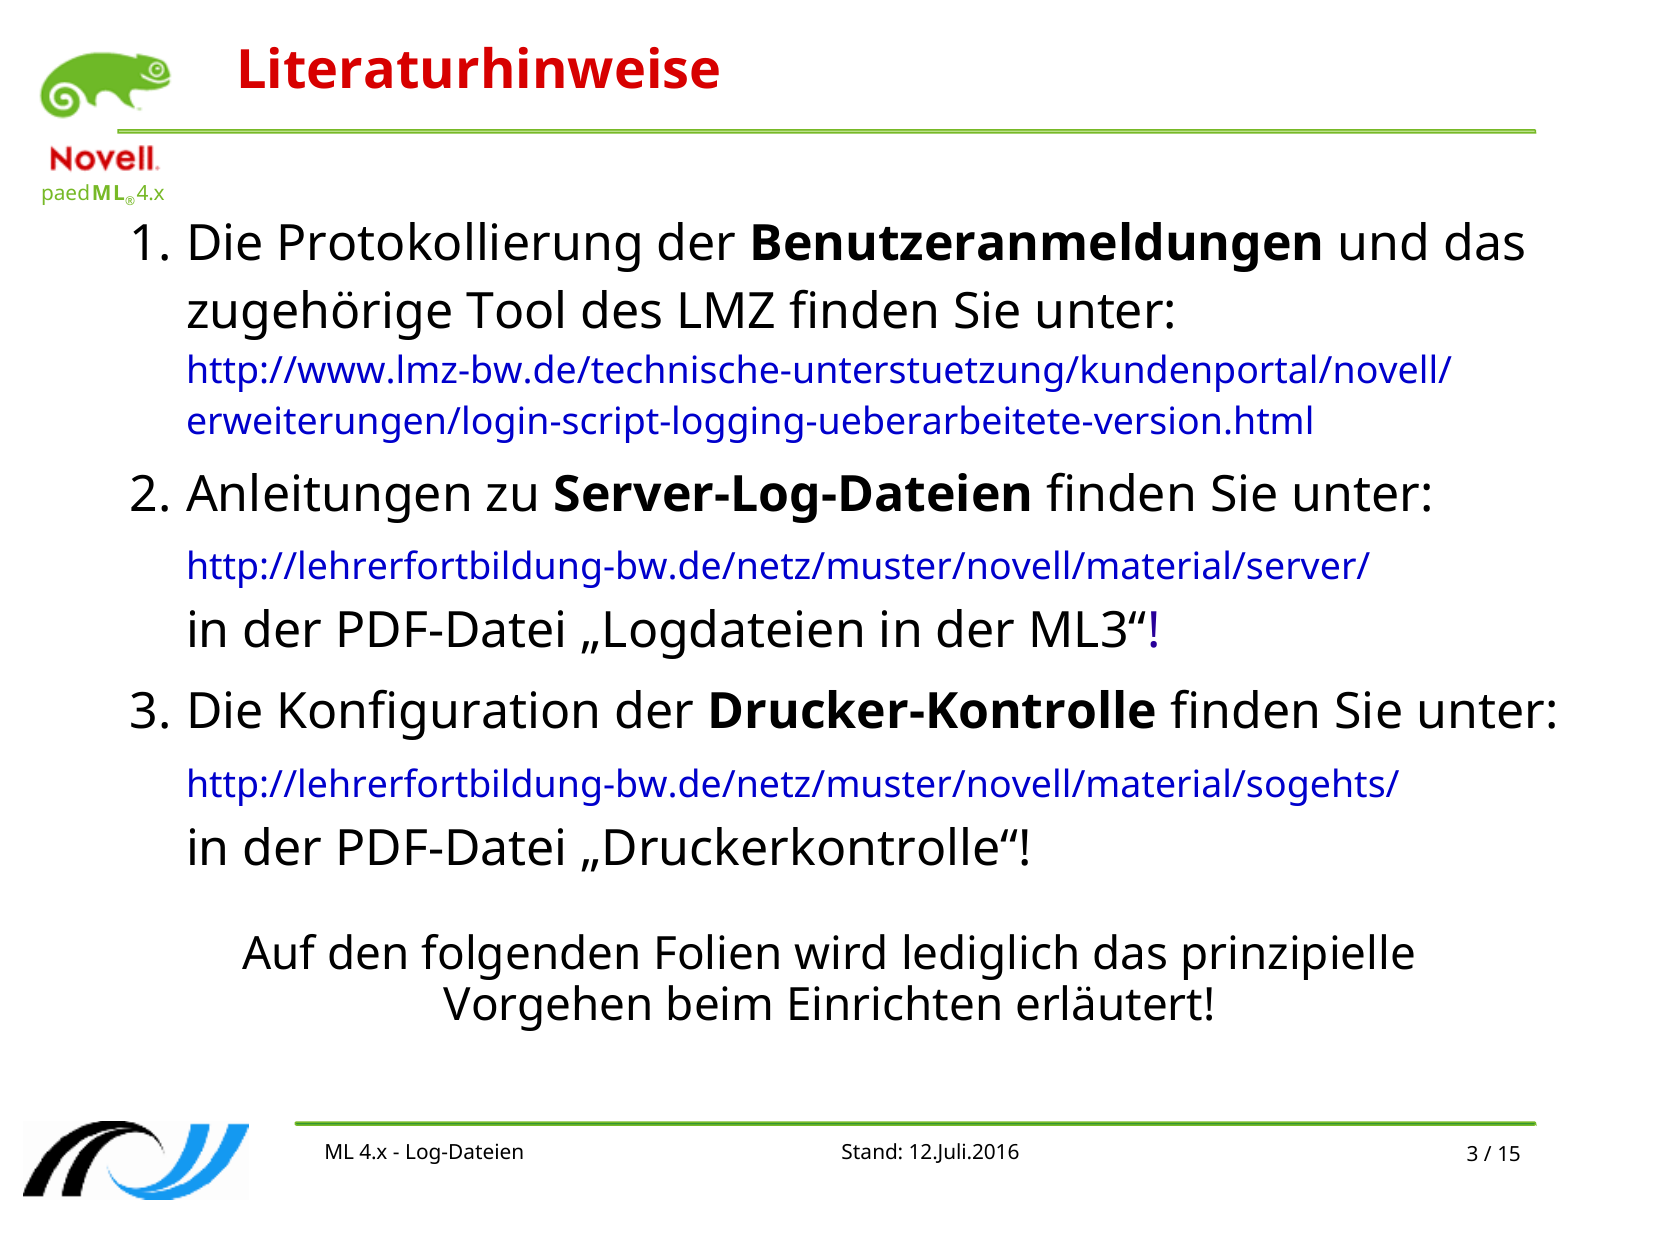

# Literaturhinweise
Die Protokollierung der Benutzeranmeldungen und das zugehörige Tool des LMZ finden Sie unter:
http://www.lmz-bw.de/technische-unterstuetzung/kundenportal/novell/erweiterungen/login-script-logging-ueberarbeitete-version.html
Anleitungen zu Server-Log-Dateien finden Sie unter:
http://lehrerfortbildung-bw.de/netz/muster/novell/material/server/
in der PDF-Datei „Logdateien in der ML3“!
Die Konfiguration der Drucker-Kontrolle finden Sie unter:
http://lehrerfortbildung-bw.de/netz/muster/novell/material/sogehts/
in der PDF-Datei „Druckerkontrolle“!
Auf den folgenden Folien wird lediglich das prinzipielle Vorgehen beim Einrichten erläutert!
ML 4.x - Log-Dateien
12.Juli.2016
3